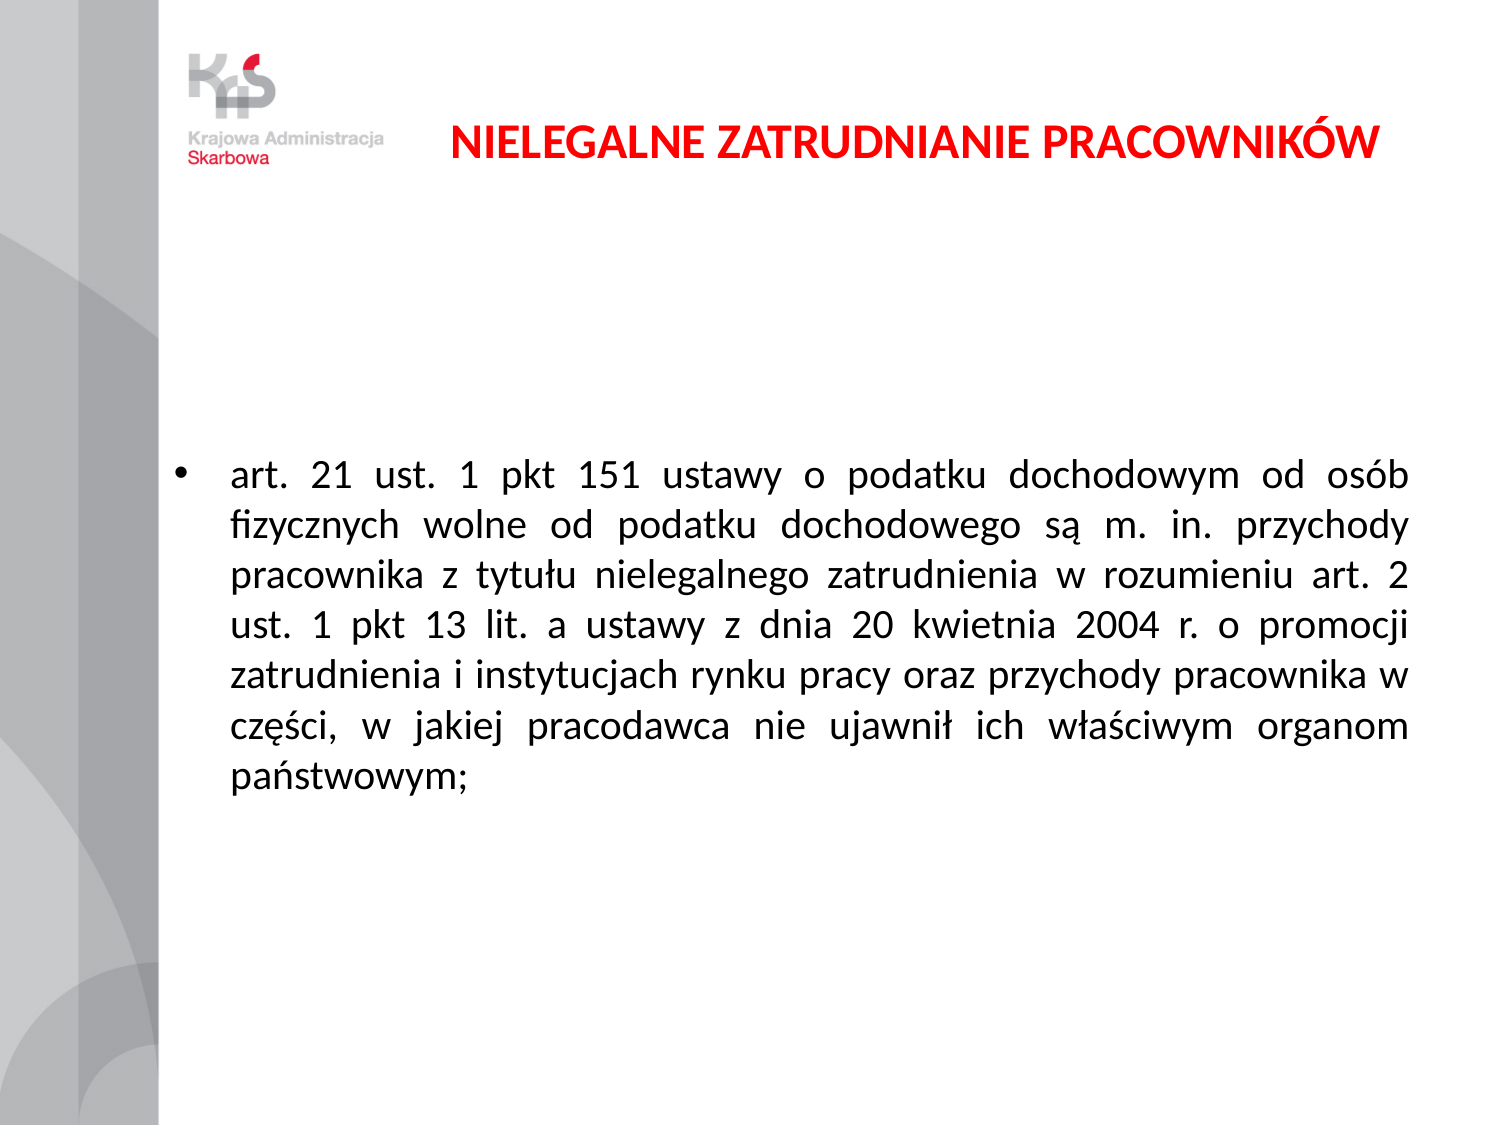

# NIELEGALNE ZATRUDNIANIE PRACOWNIKÓW
art. 21 ust. 1 pkt 151 ustawy o podatku dochodowym od osób fizycznych wolne od podatku dochodowego są m. in. przychody pracownika z tytułu nielegalnego zatrudnienia w rozumieniu art. 2 ust. 1 pkt 13 lit. a ustawy z dnia 20 kwietnia 2004 r. o promocji zatrudnienia i instytucjach rynku pracy oraz przychody pracownika w części, w jakiej pracodawca nie ujawnił ich właściwym organom państwowym;